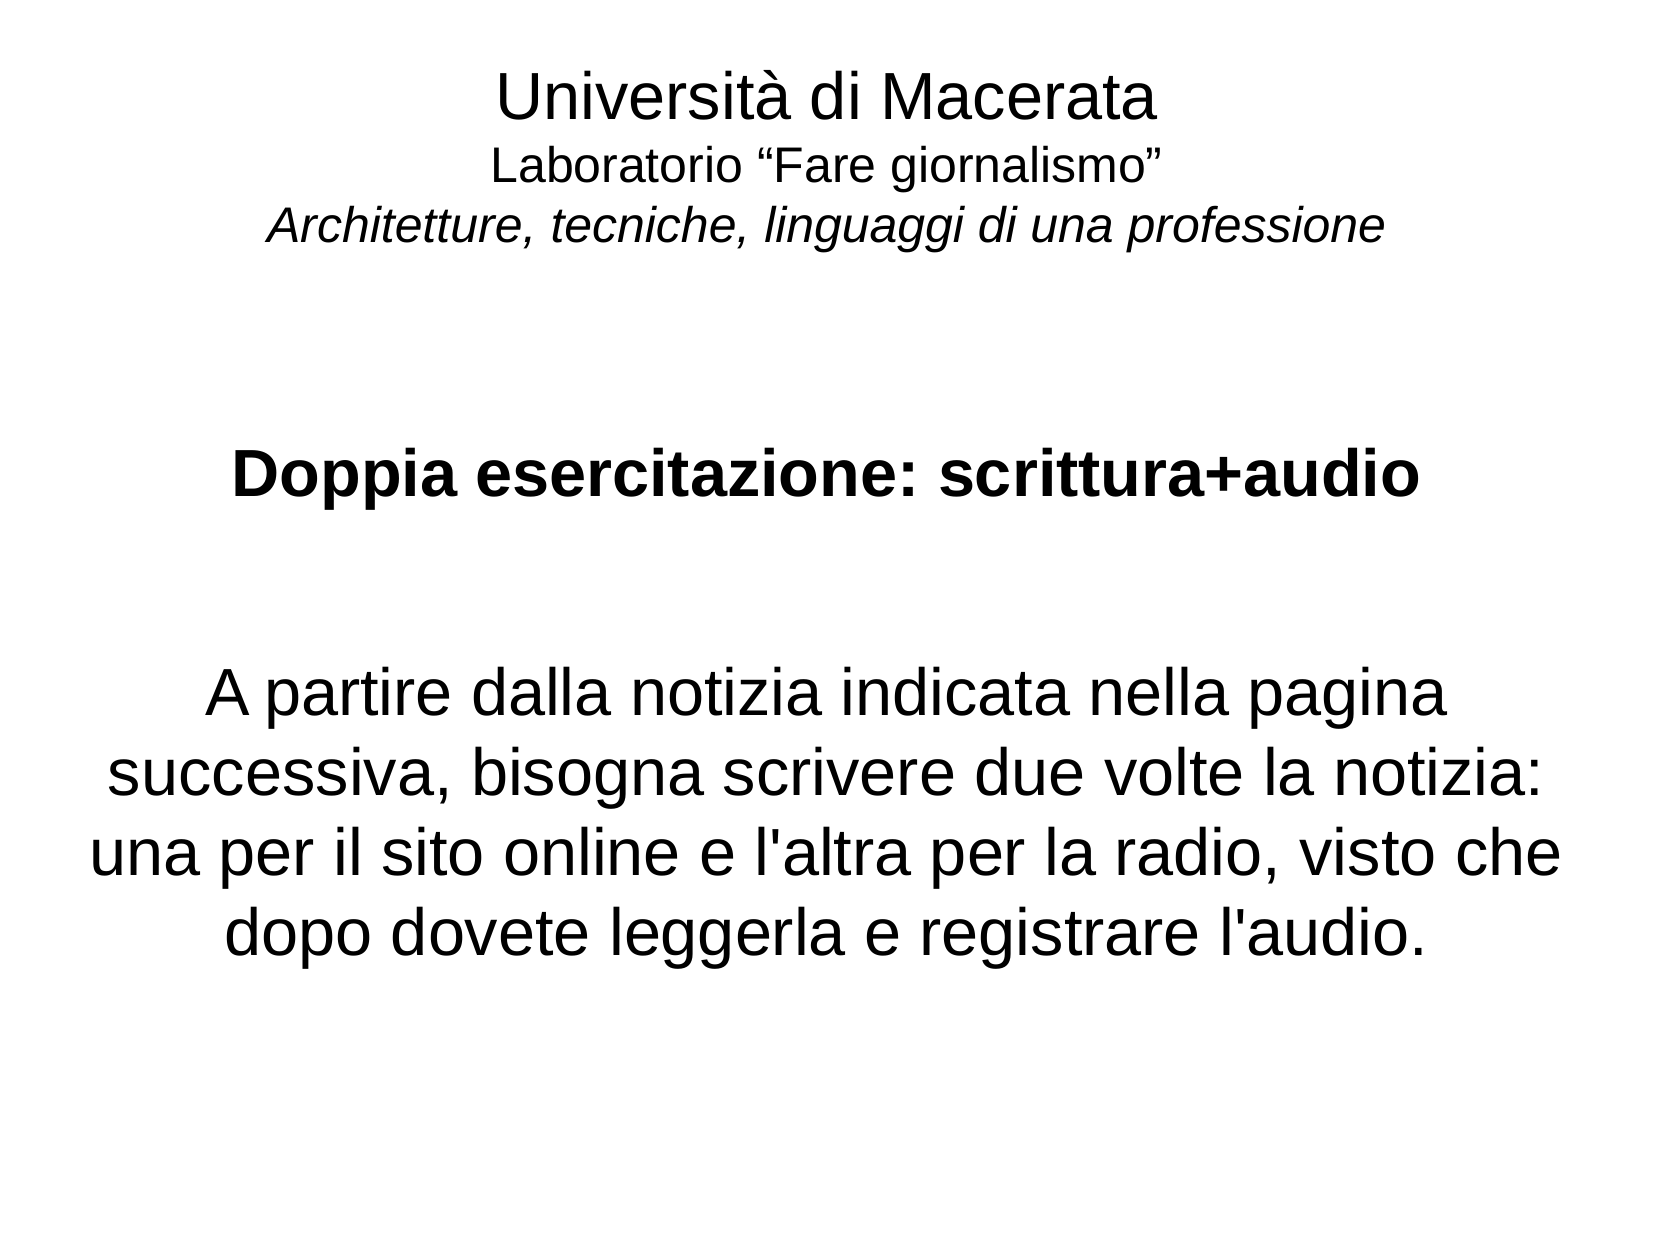

# Università di Macerata Laboratorio “Fare giornalismo” Architetture, tecniche, linguaggi di una professione
Doppia esercitazione: scrittura+audio
A partire dalla notizia indicata nella pagina successiva, bisogna scrivere due volte la notizia: una per il sito online e l'altra per la radio, visto che dopo dovete leggerla e registrare l'audio.